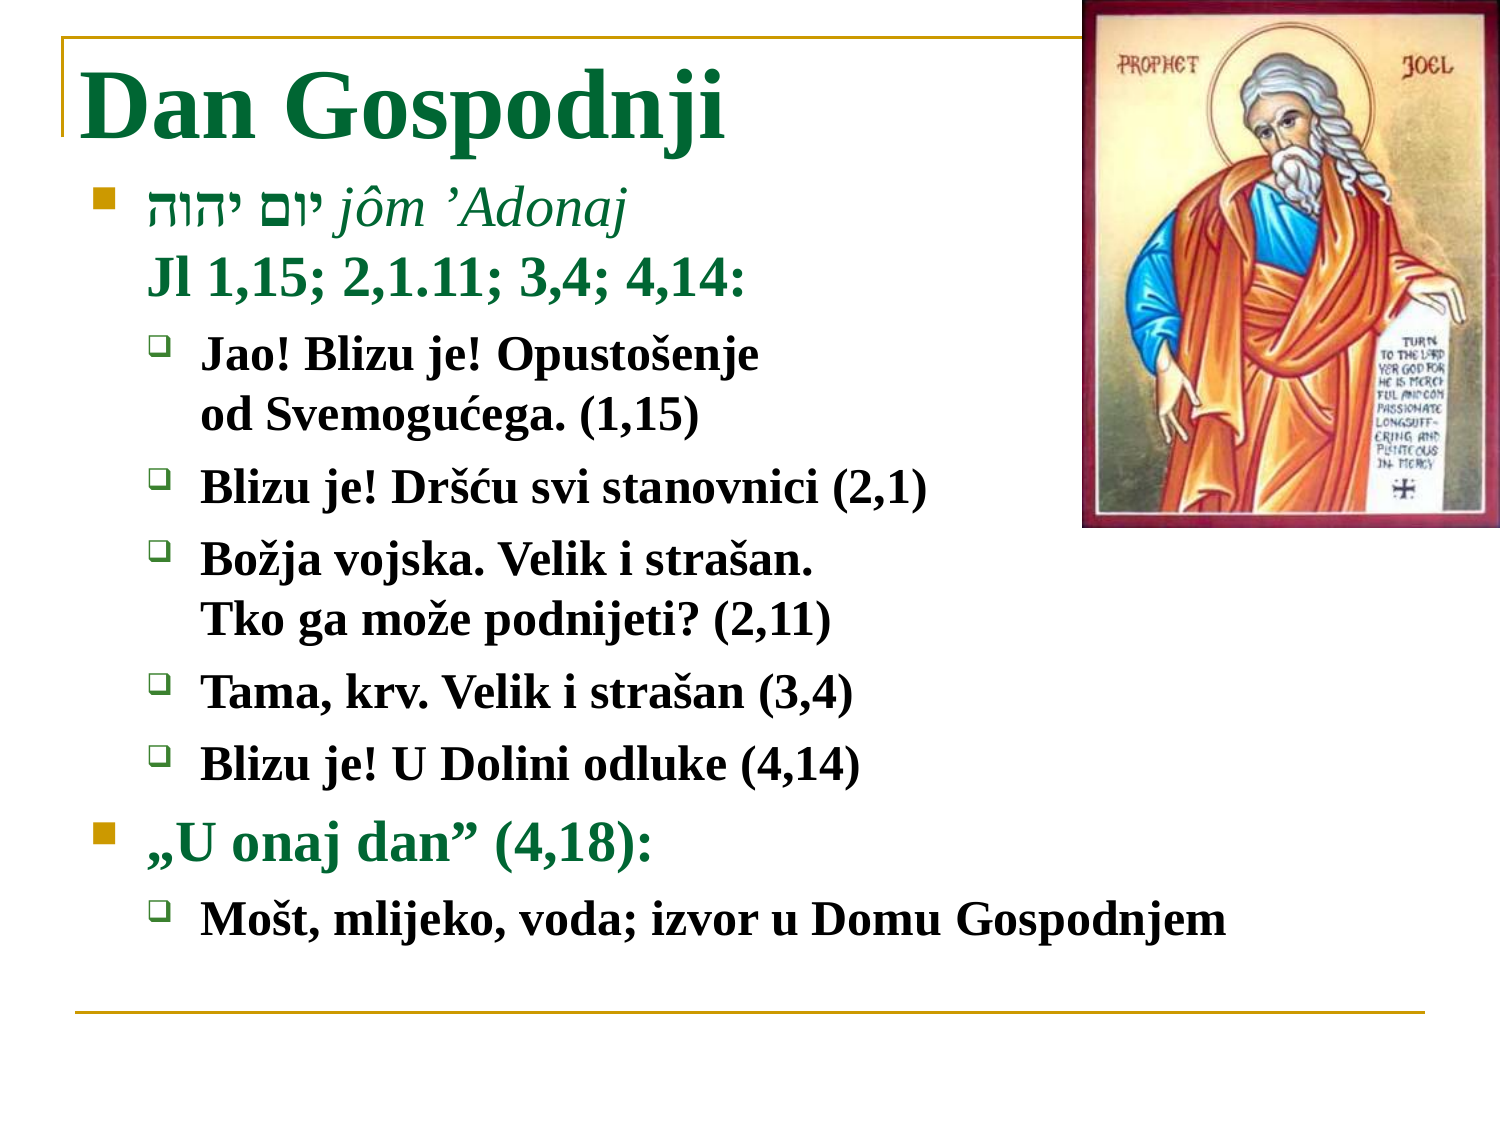

# Dan Gospodnji
יום יהוה jôm ’Adonaj
Jl 1,15; 2,1.11; 3,4; 4,14:
Jao! Blizu je! Opustošenje
od Svemogućega. (1,15)
Blizu je! Dršću svi stanovnici (2,1)
Božja vojska. Velik i strašan.
Tko ga može podnijeti? (2,11)
Tama, krv. Velik i strašan (3,4)
Blizu je! U Dolini odluke (4,14)
„U onaj dan” (4,18):
Mošt, mlijeko, voda; izvor u Domu Gospodnjem